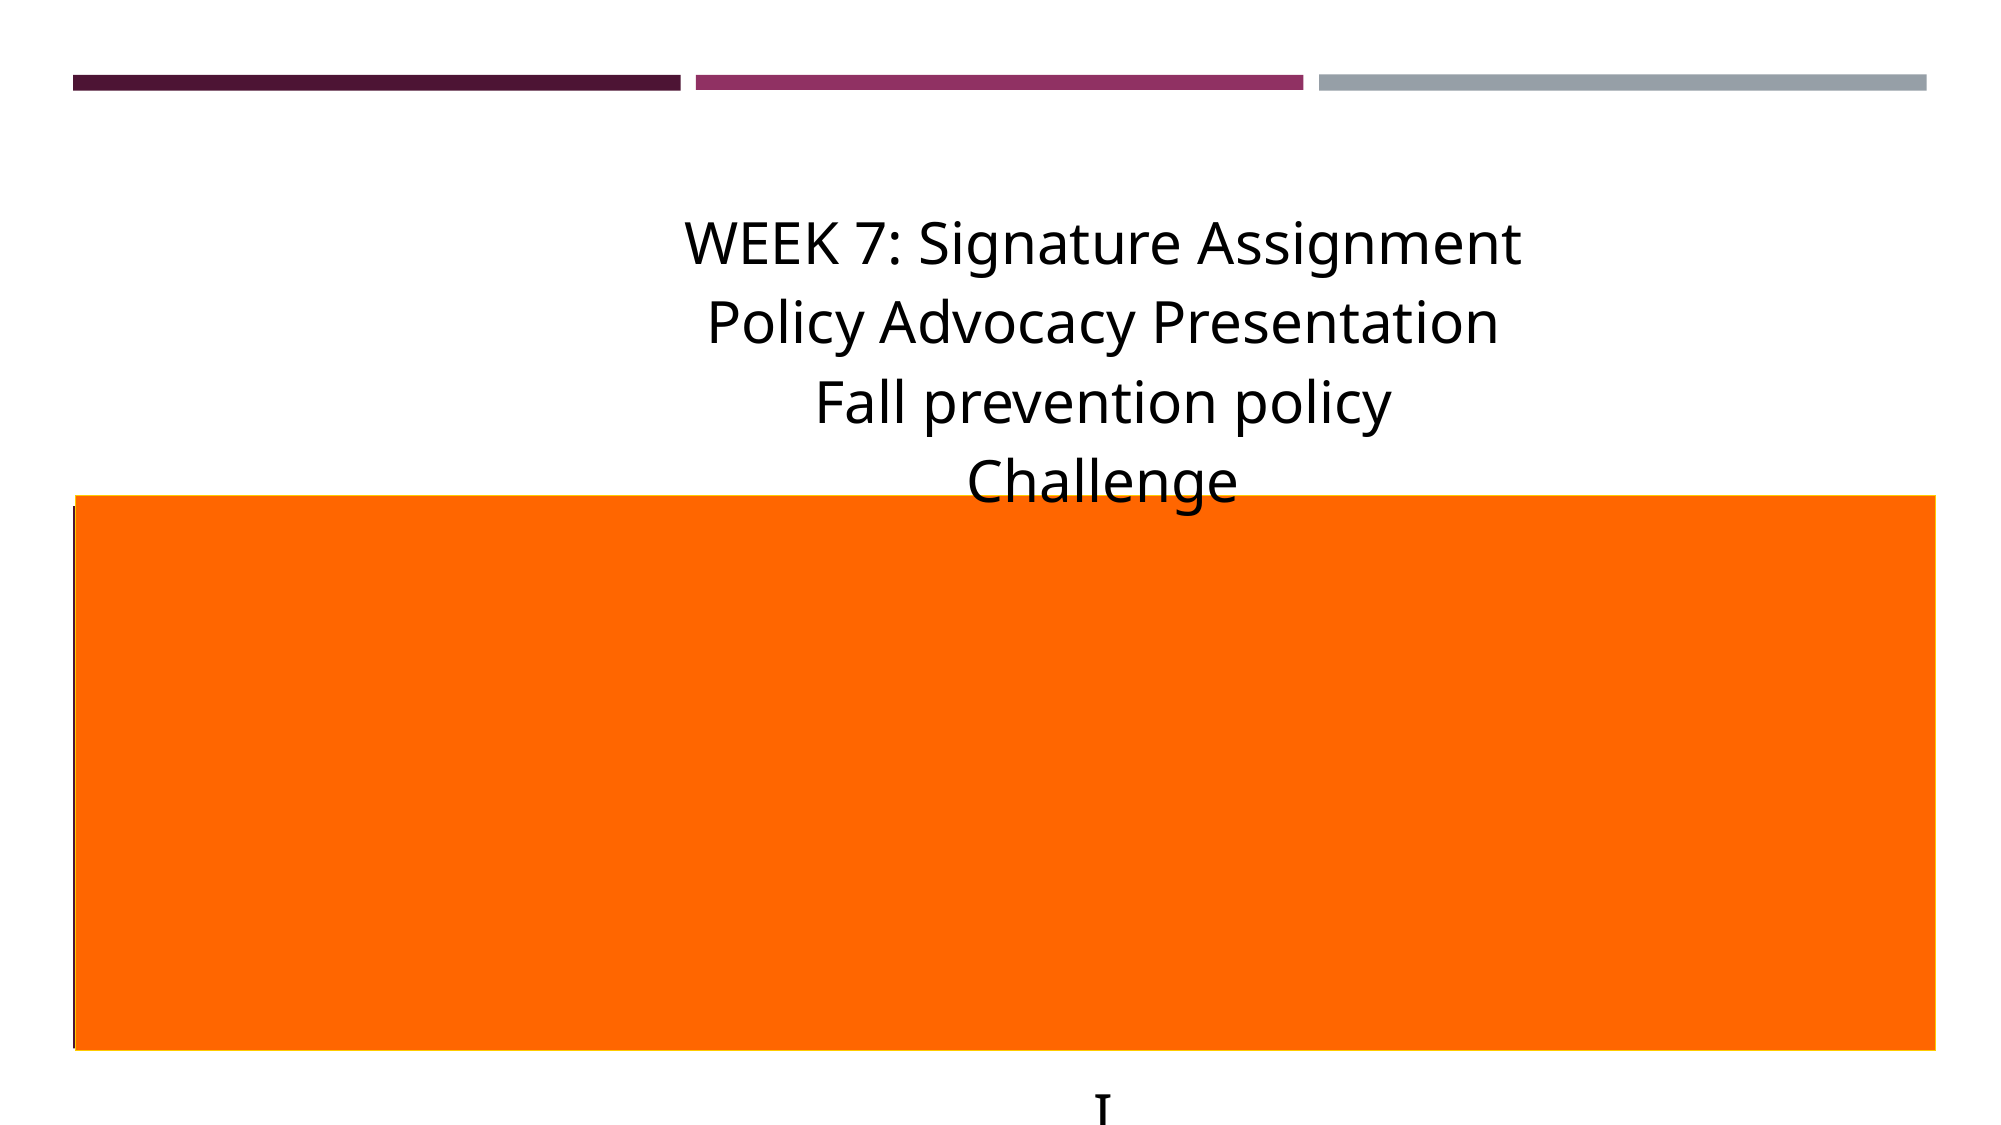

# Grass Roots Project Presentation
WEEK 7: Signature Assignment
Policy Advocacy Presentation
Fall prevention policy Challenge
I